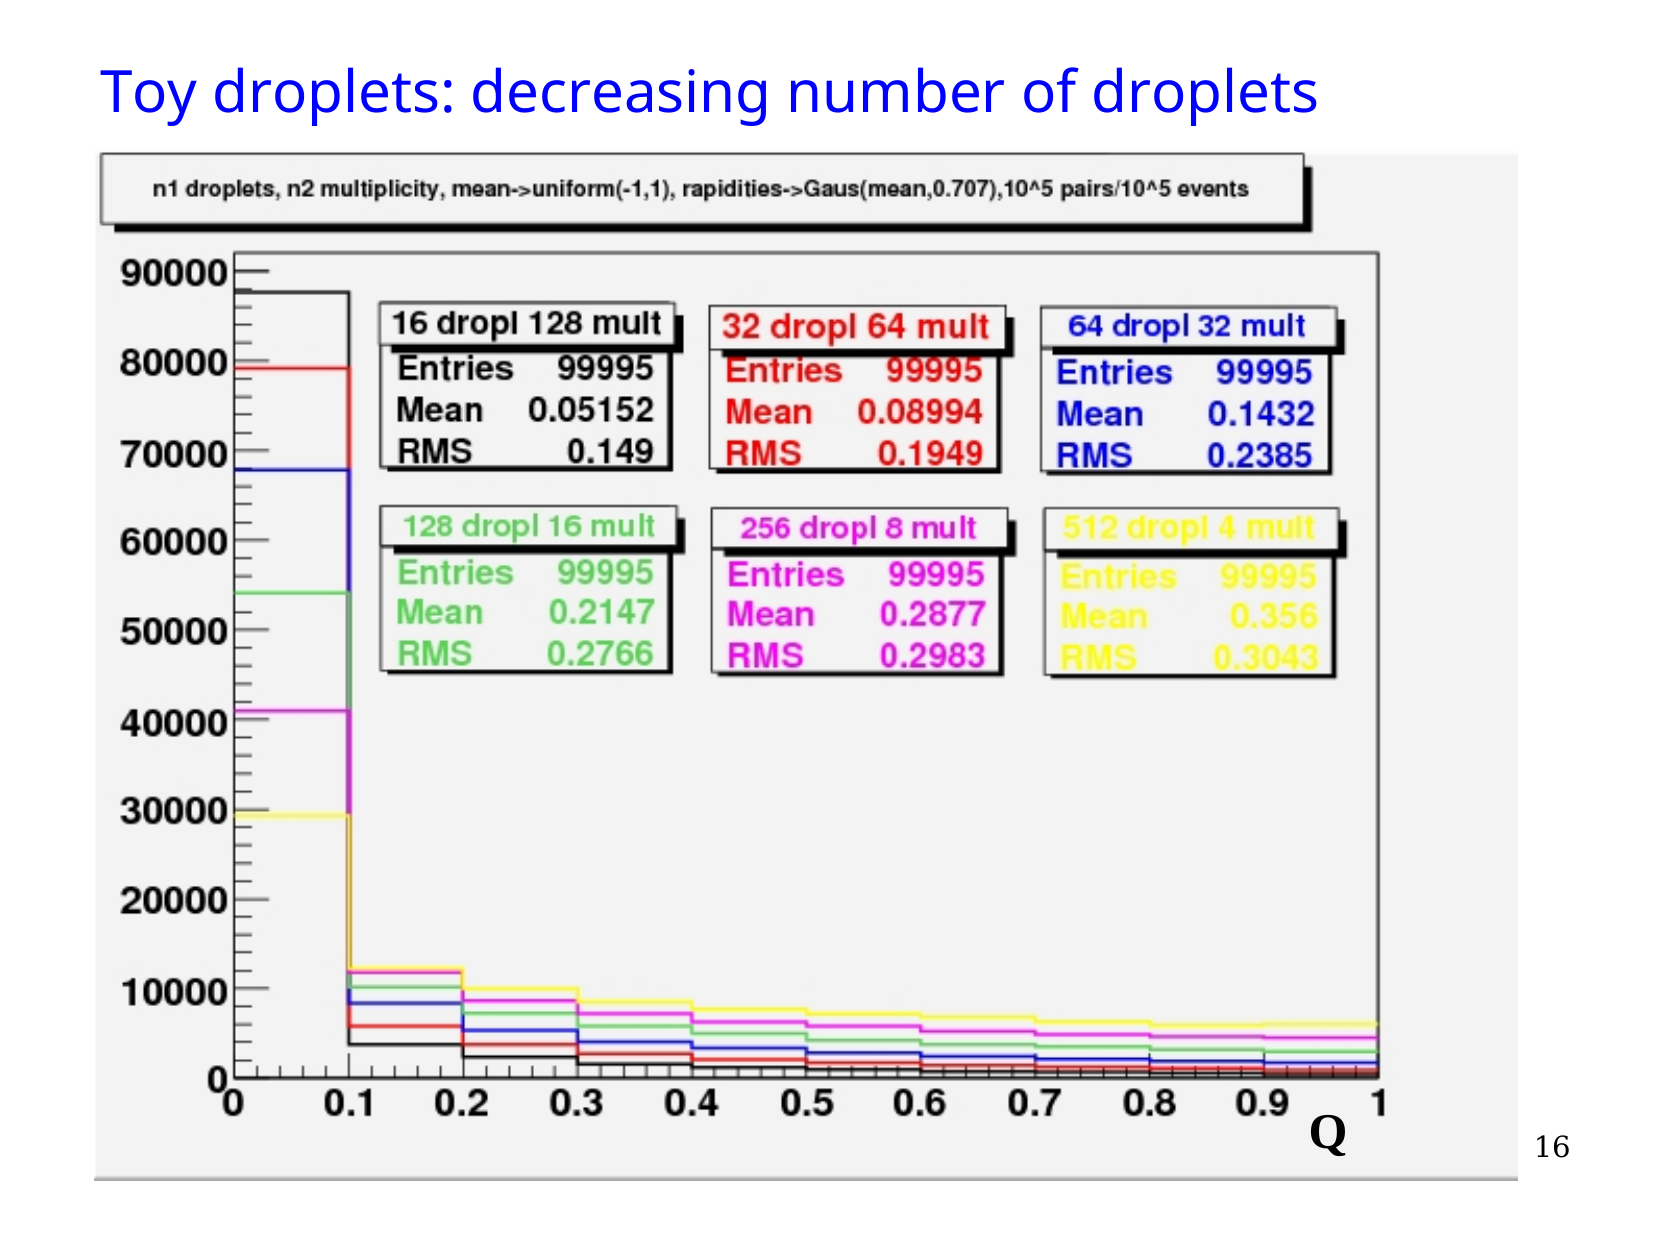

# Toy droplets: decreasing number of droplets
16